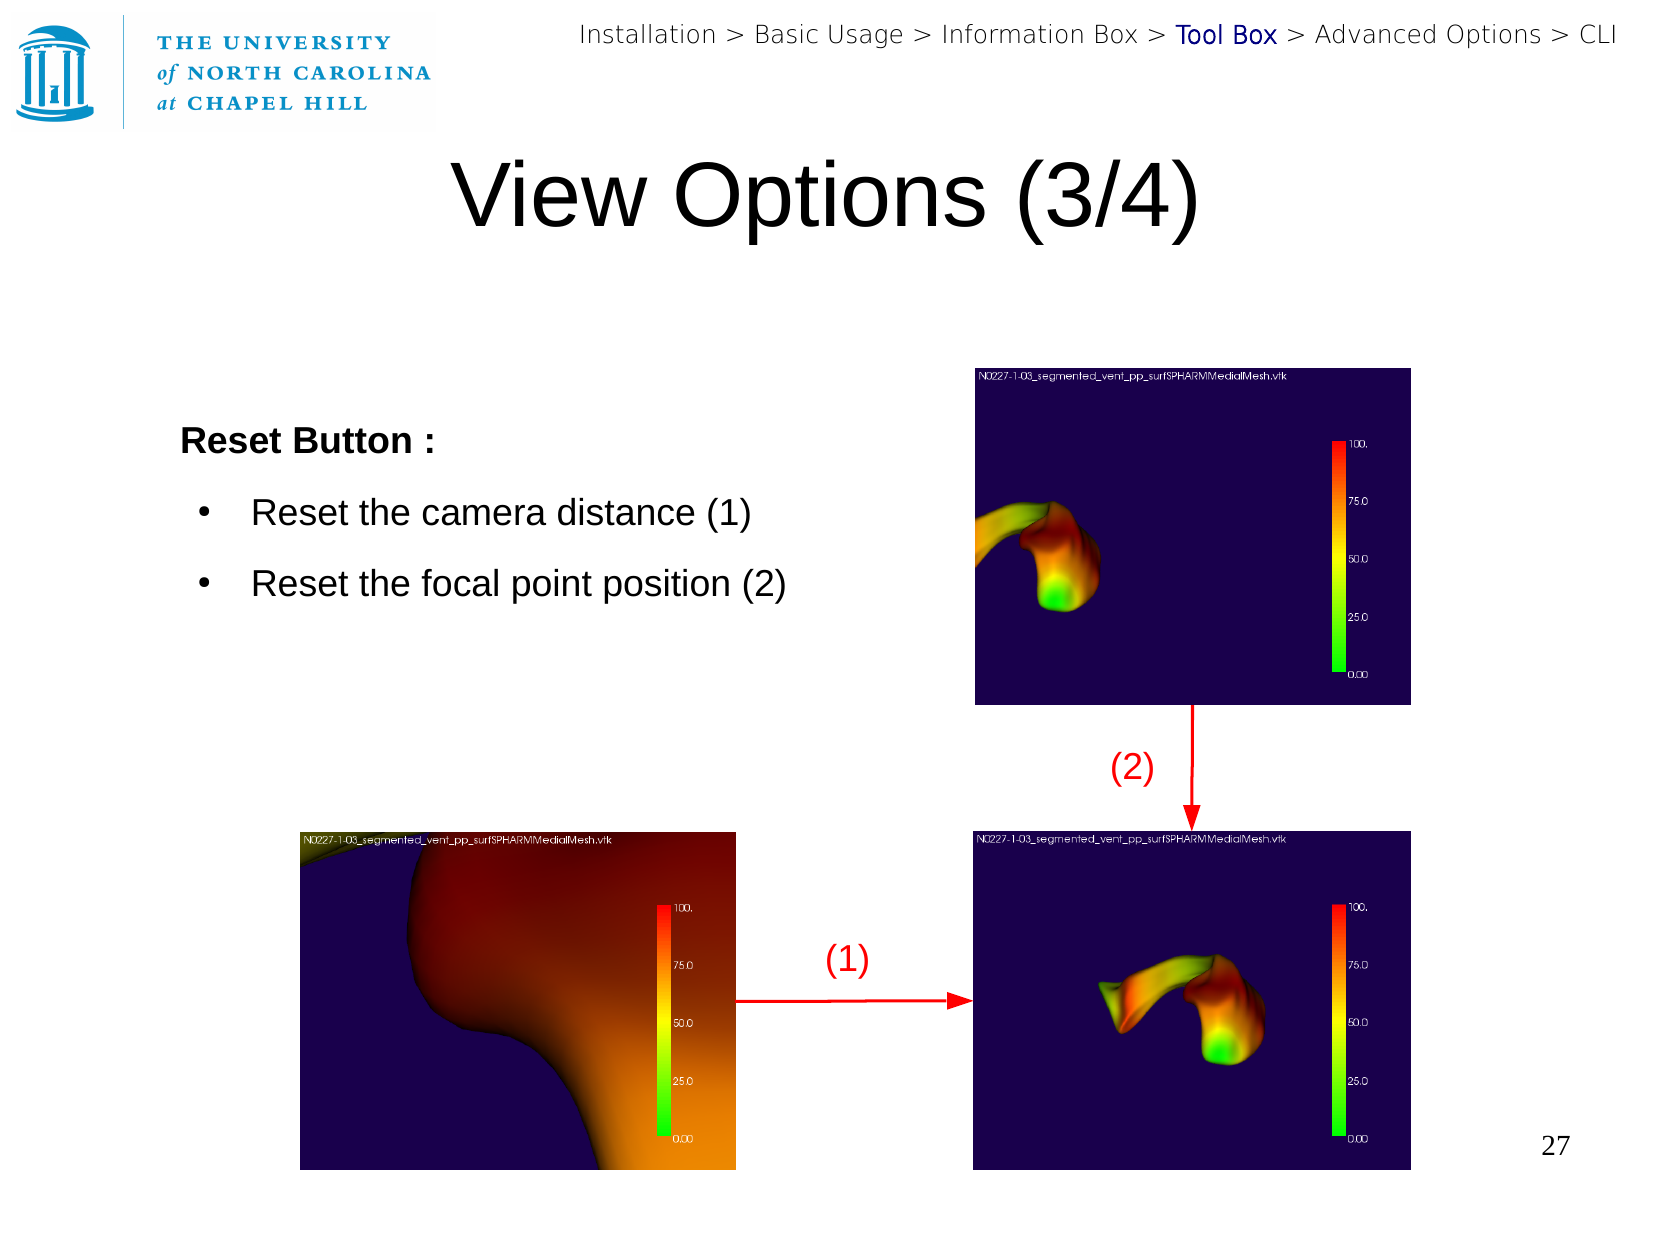

Installation > Basic Usage > Information Box > Tool Box > Advanced Options > CLI
# View Options (3/4)
Reset Button :
Reset the camera distance (1)
Reset the focal point position (2)
(2)
(1)
27